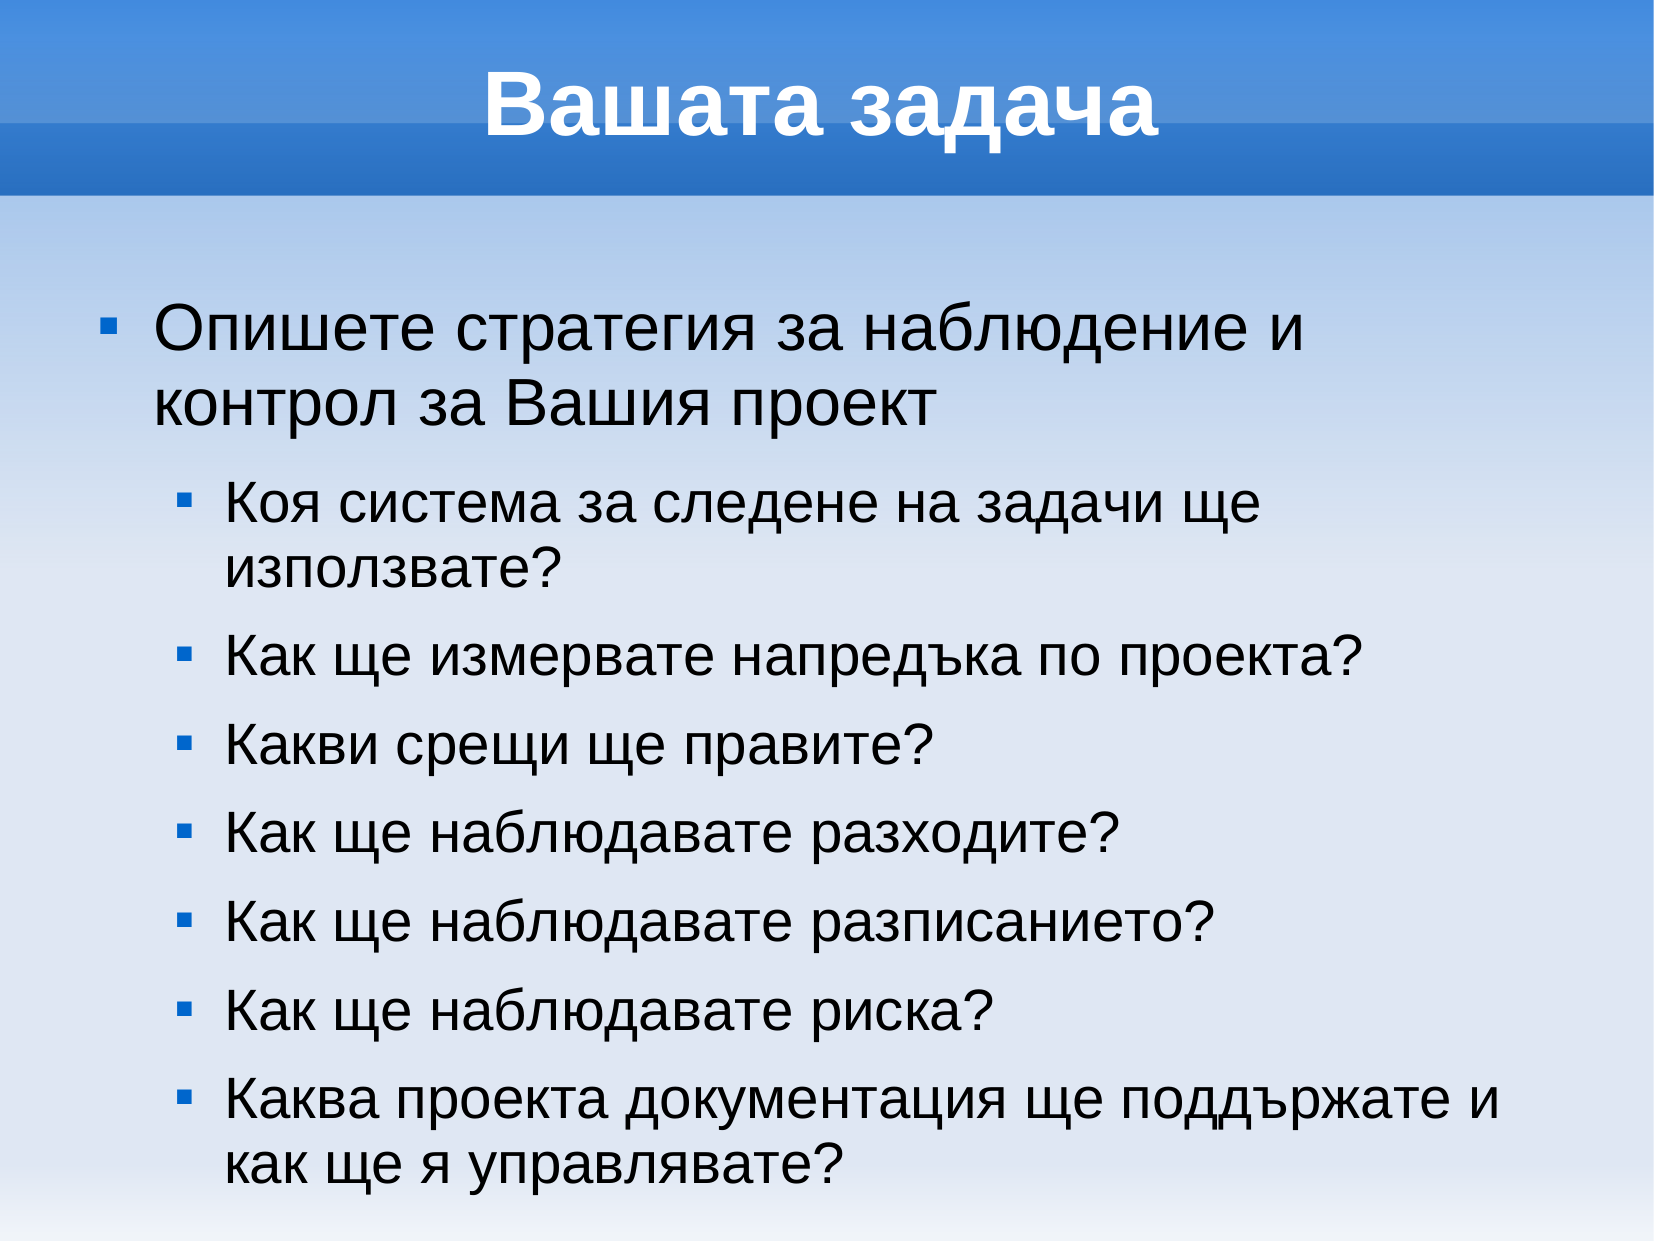

# Вашата задача
Опишете стратегия за наблюдение и контрол за Вашия проект
Коя система за следене на задачи ще използвате?
Как ще измервате напредъка по проекта?
Какви срещи ще правите?
Как ще наблюдавате разходите?
Как ще наблюдавате разписанието?
Как ще наблюдавате риска?
Каква проекта документация ще поддържате и как ще я управлявате?